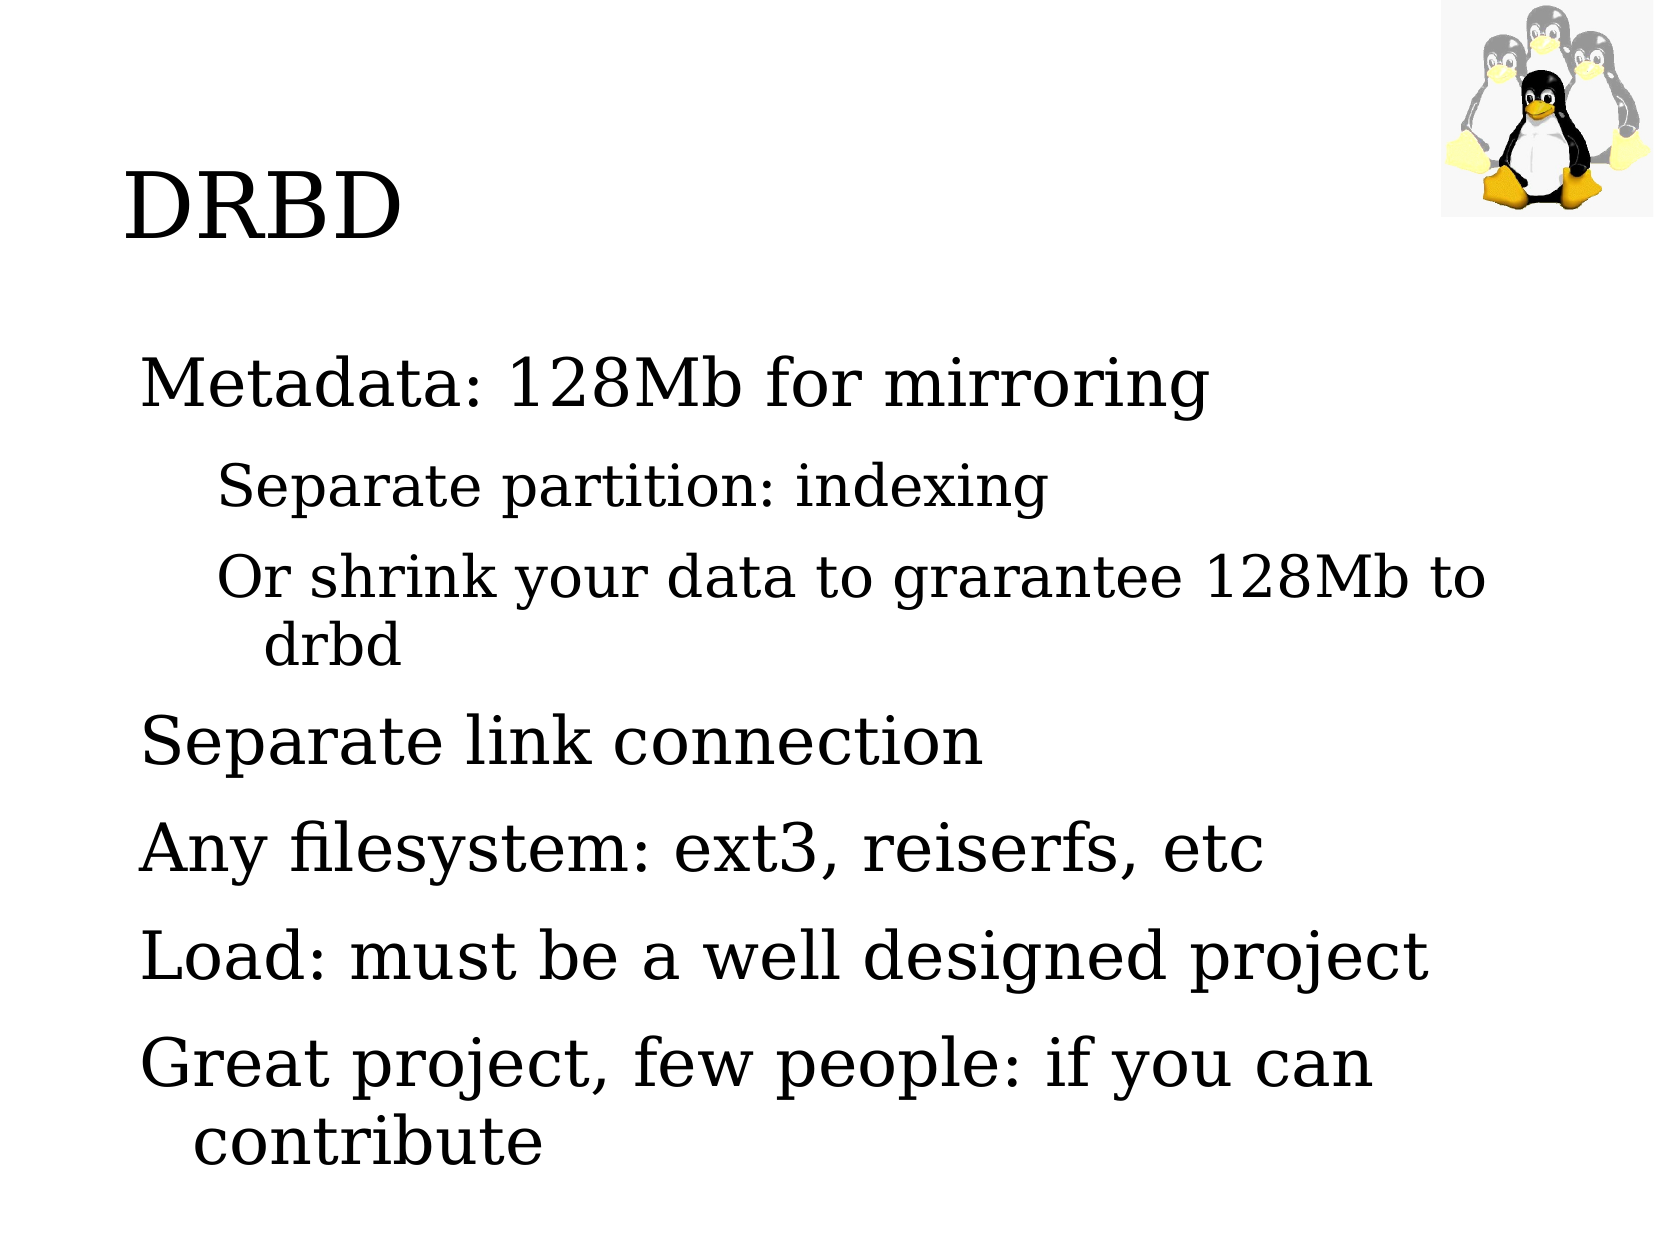

# DRBD
Metadata: 128Mb for mirroring
Separate partition: indexing
Or shrink your data to grarantee 128Mb to drbd
Separate link connection
Any filesystem: ext3, reiserfs, etc
Load: must be a well designed project
Great project, few people: if you can contribute